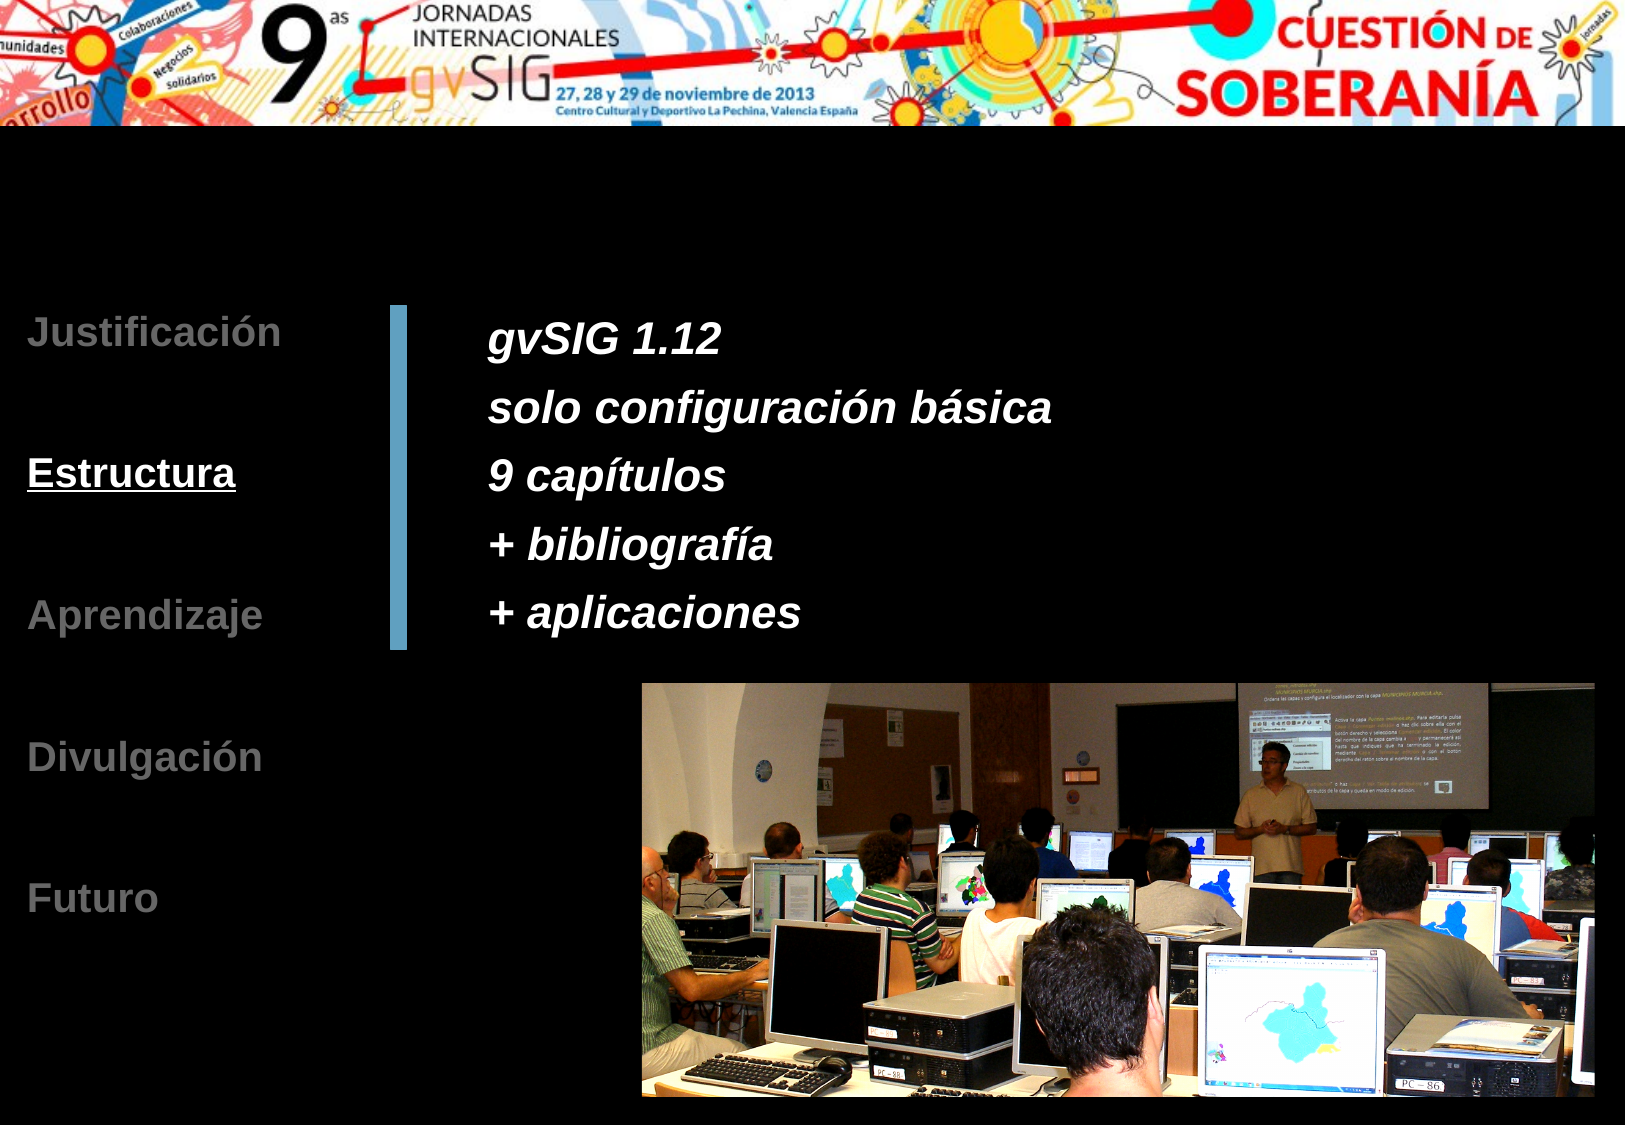

Justificación
Estructura
Aprendizaje
Divulgación
Futuro
gvSIG 1.12
solo configuración básica
9 capítulos
+ bibliografía
+ aplicaciones